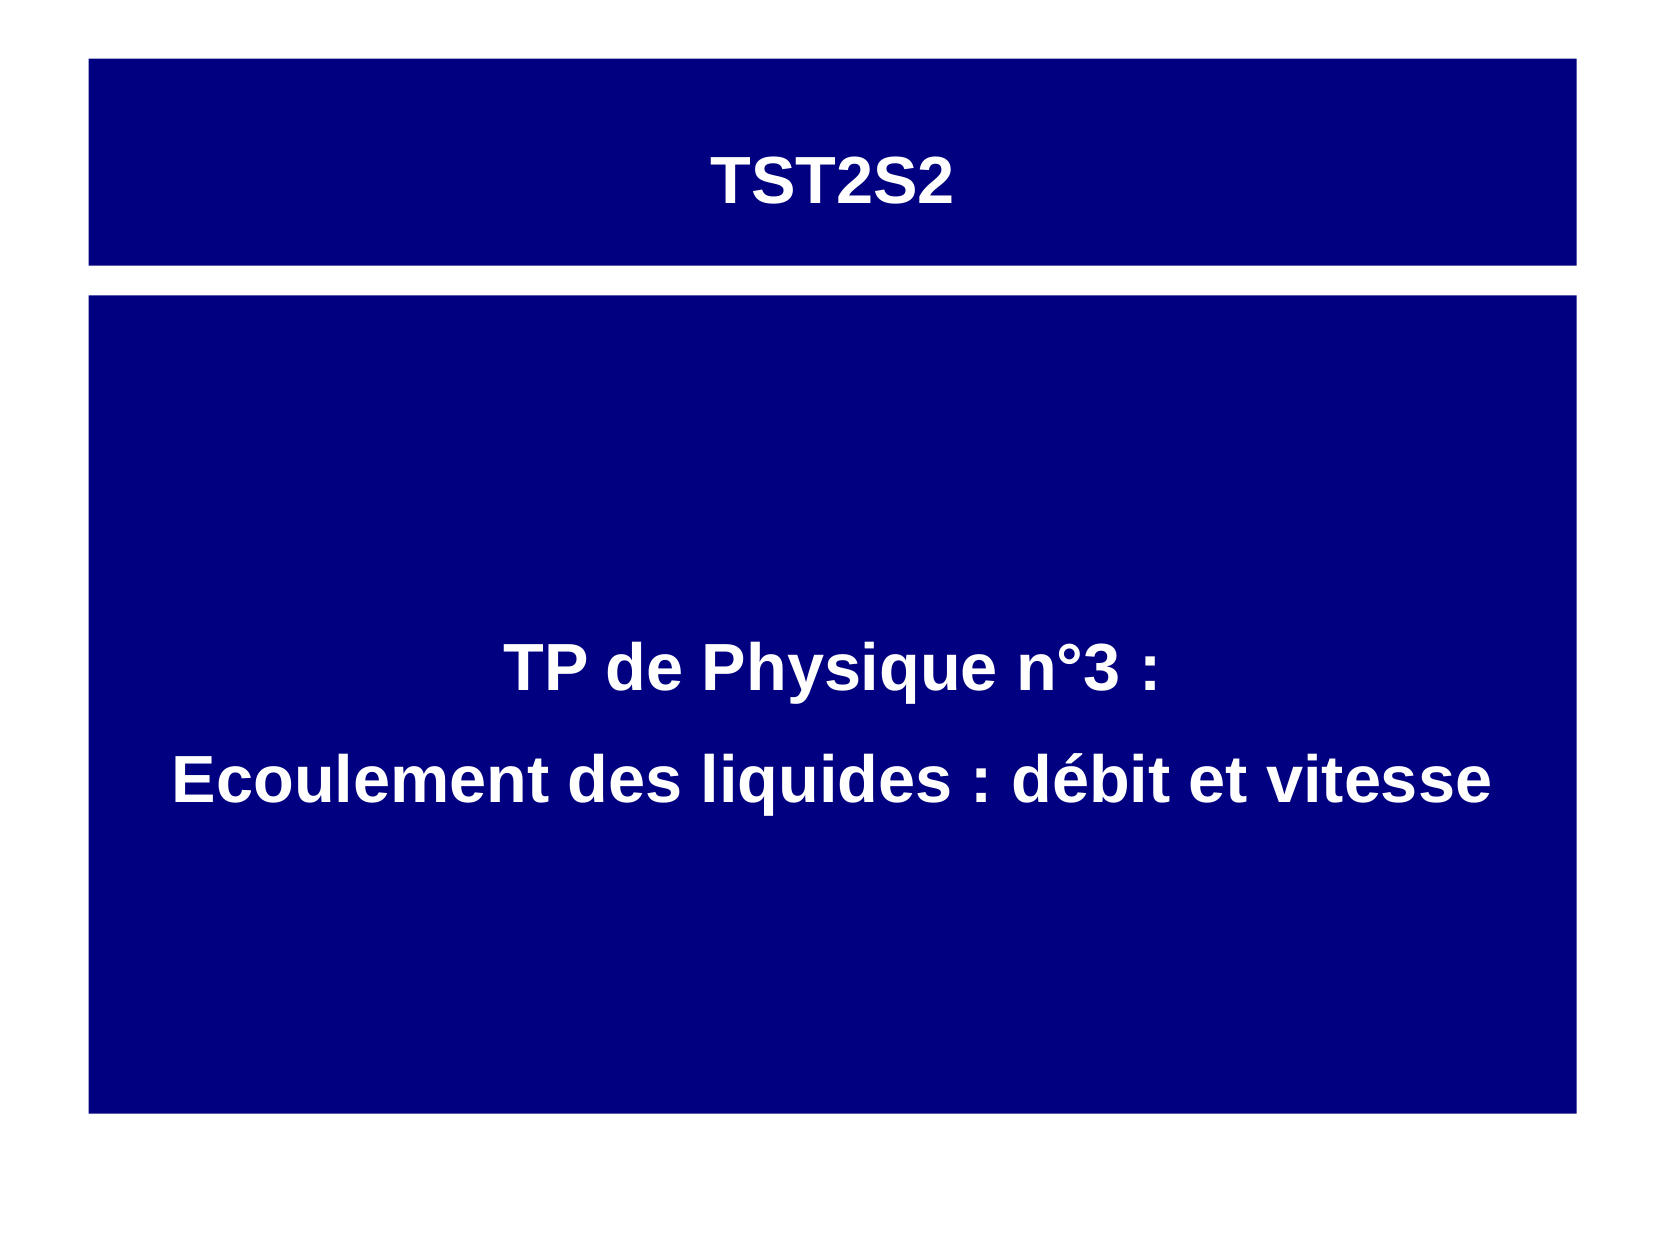

# TST2S2
TP de Physique n°3 :
Ecoulement des liquides : débit et vitesse